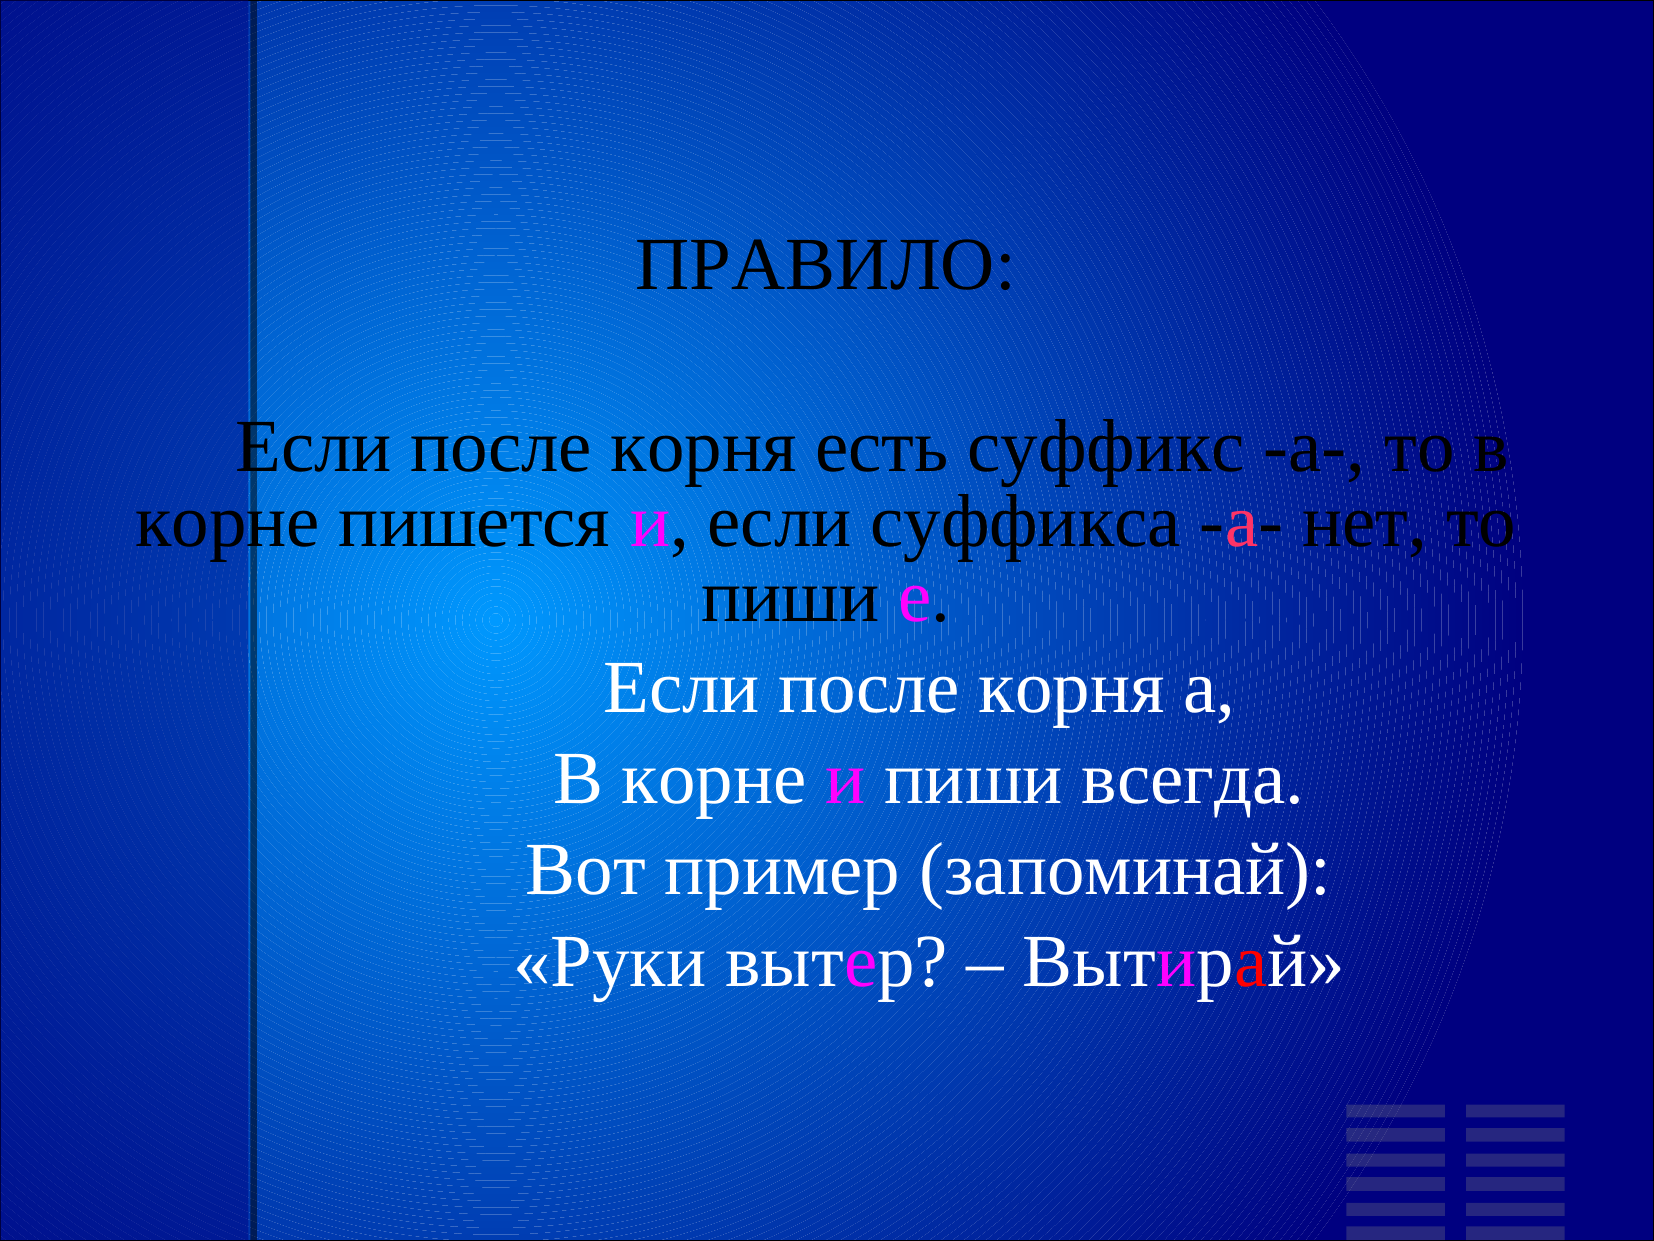

# ПРАВИЛО:
 Если после корня есть суффикс -а-, то в корне пишется и, если суффикса -а- нет, то пиши е.
 Если после корня а,
 В корне и пиши всегда.
 Вот пример (запоминай):
 «Руки вытер? – Вытирай»